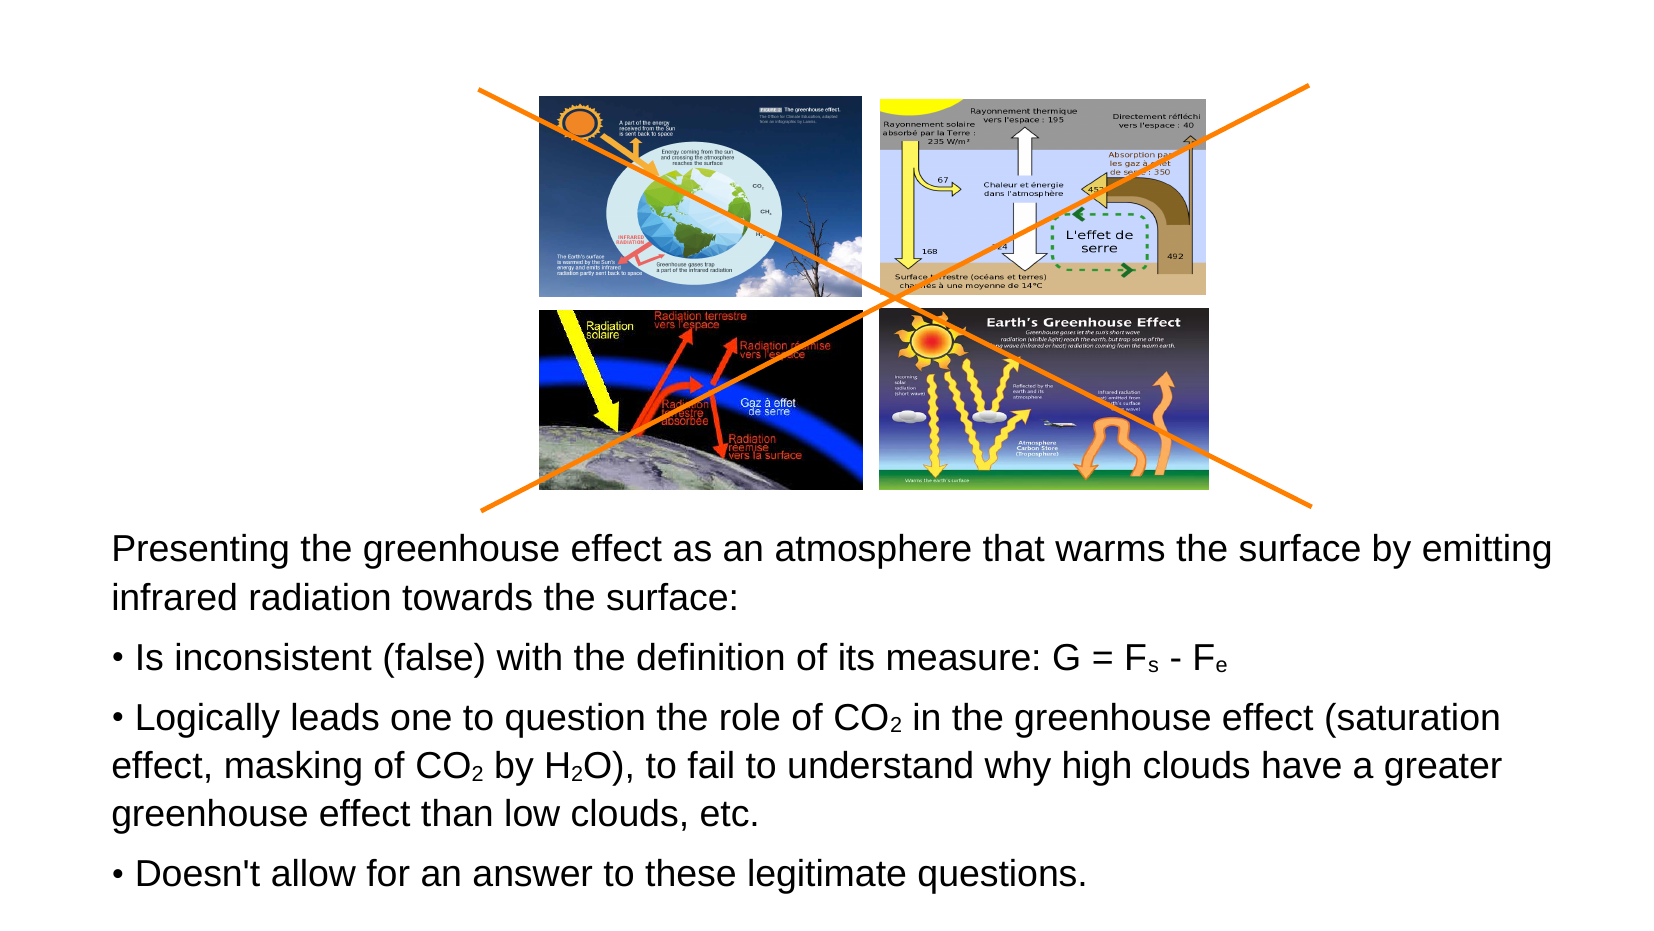

Presenting the greenhouse effect as an atmosphere that warms the surface by emitting infrared radiation towards the surface:
 Is inconsistent (false) with the definition of its measure: G = Fs - Fe
 Logically leads one to question the role of CO2 in the greenhouse effect (saturation effect, masking of CO2 by H2O), to fail to understand why high clouds have a greater greenhouse effect than low clouds, etc.
 Doesn't allow for an answer to these legitimate questions.